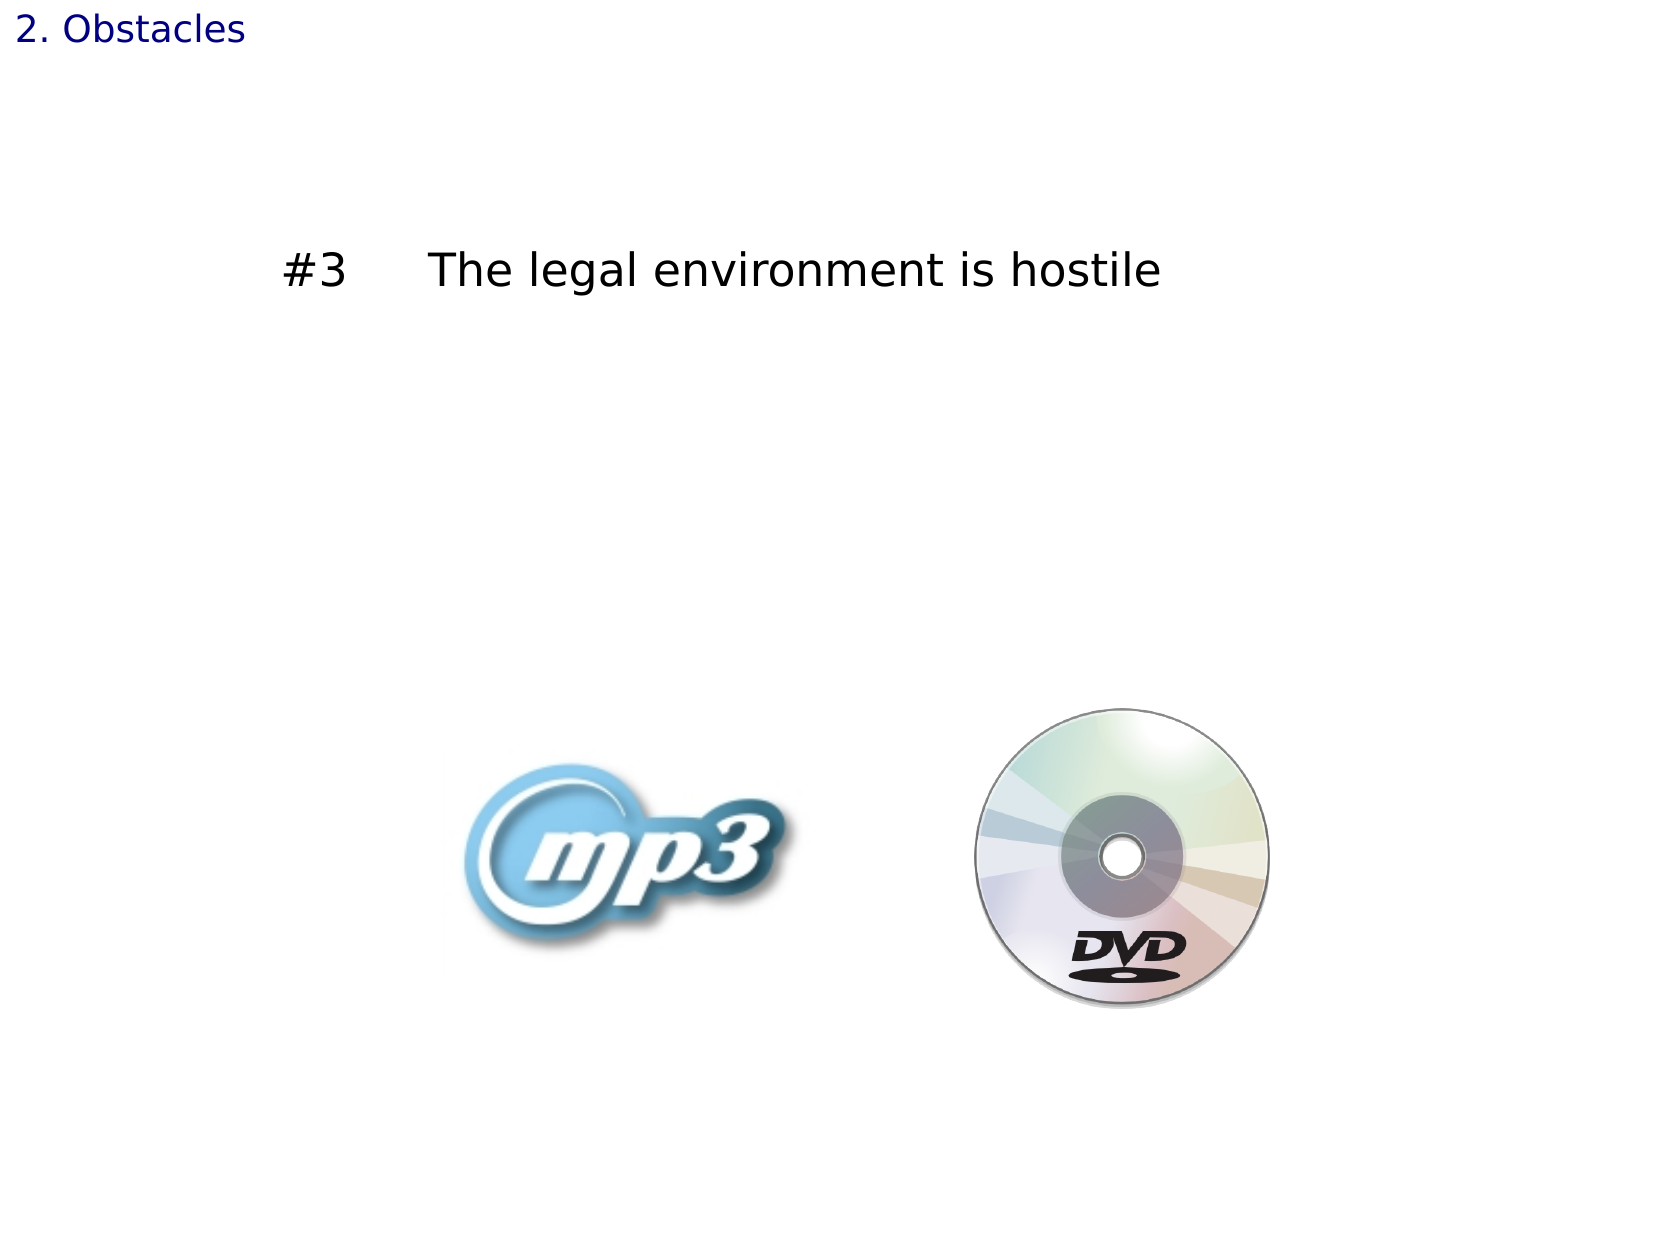

2. Obstacles
#3		The legal environment is hostile